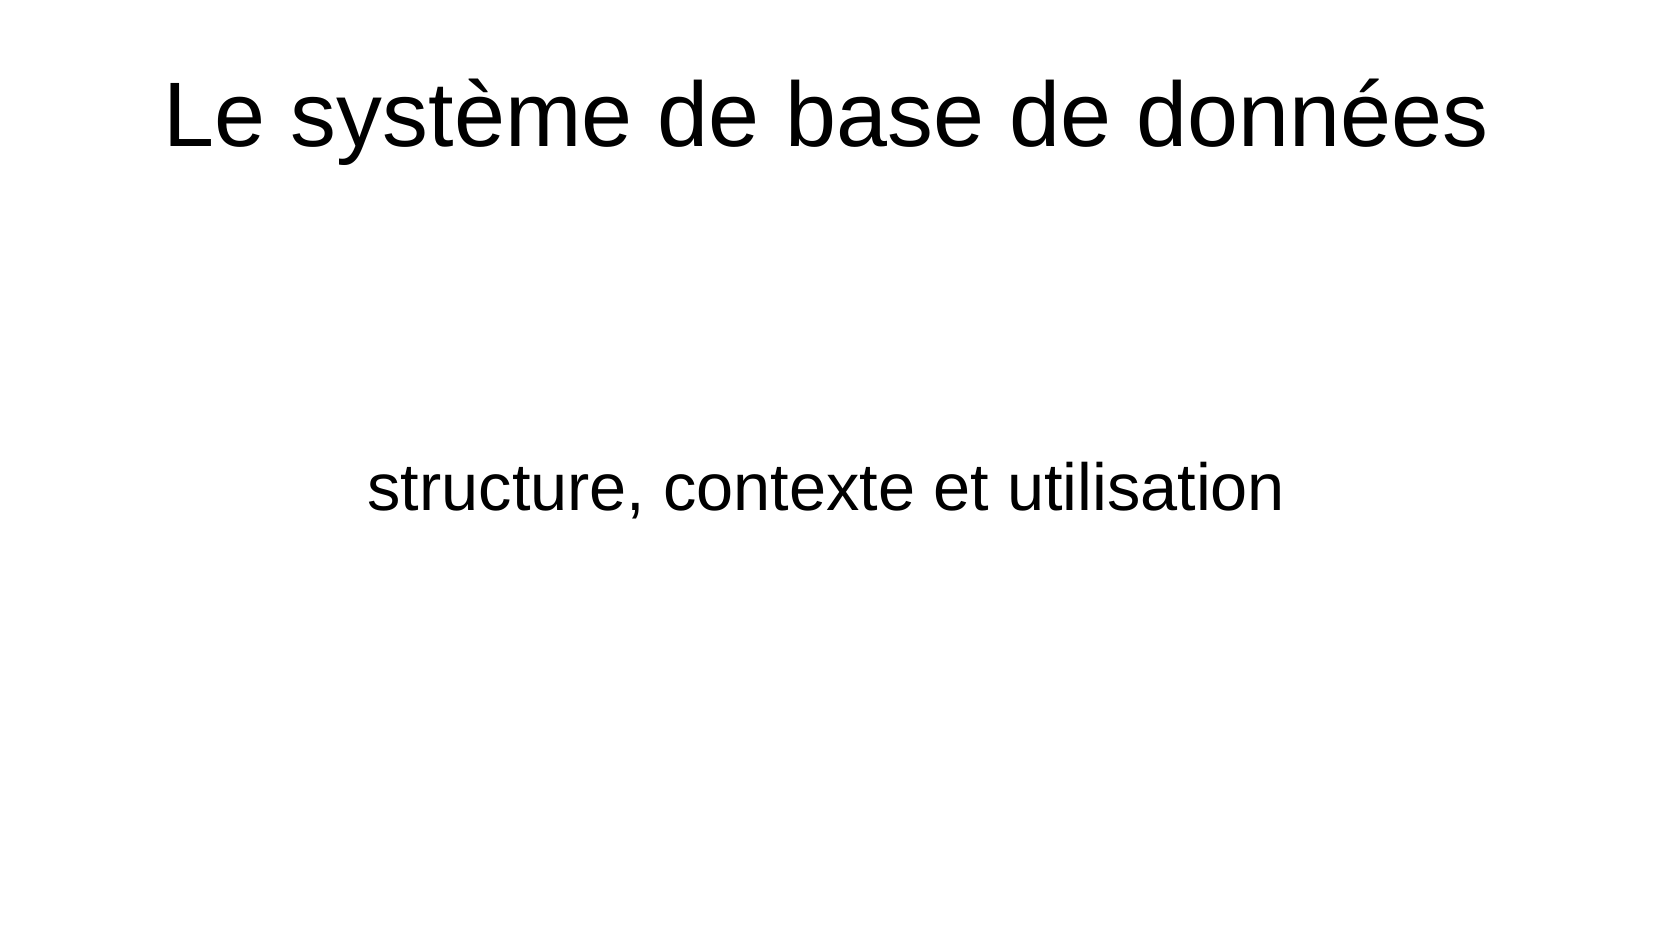

# Le système de base de données
structure, contexte et utilisation